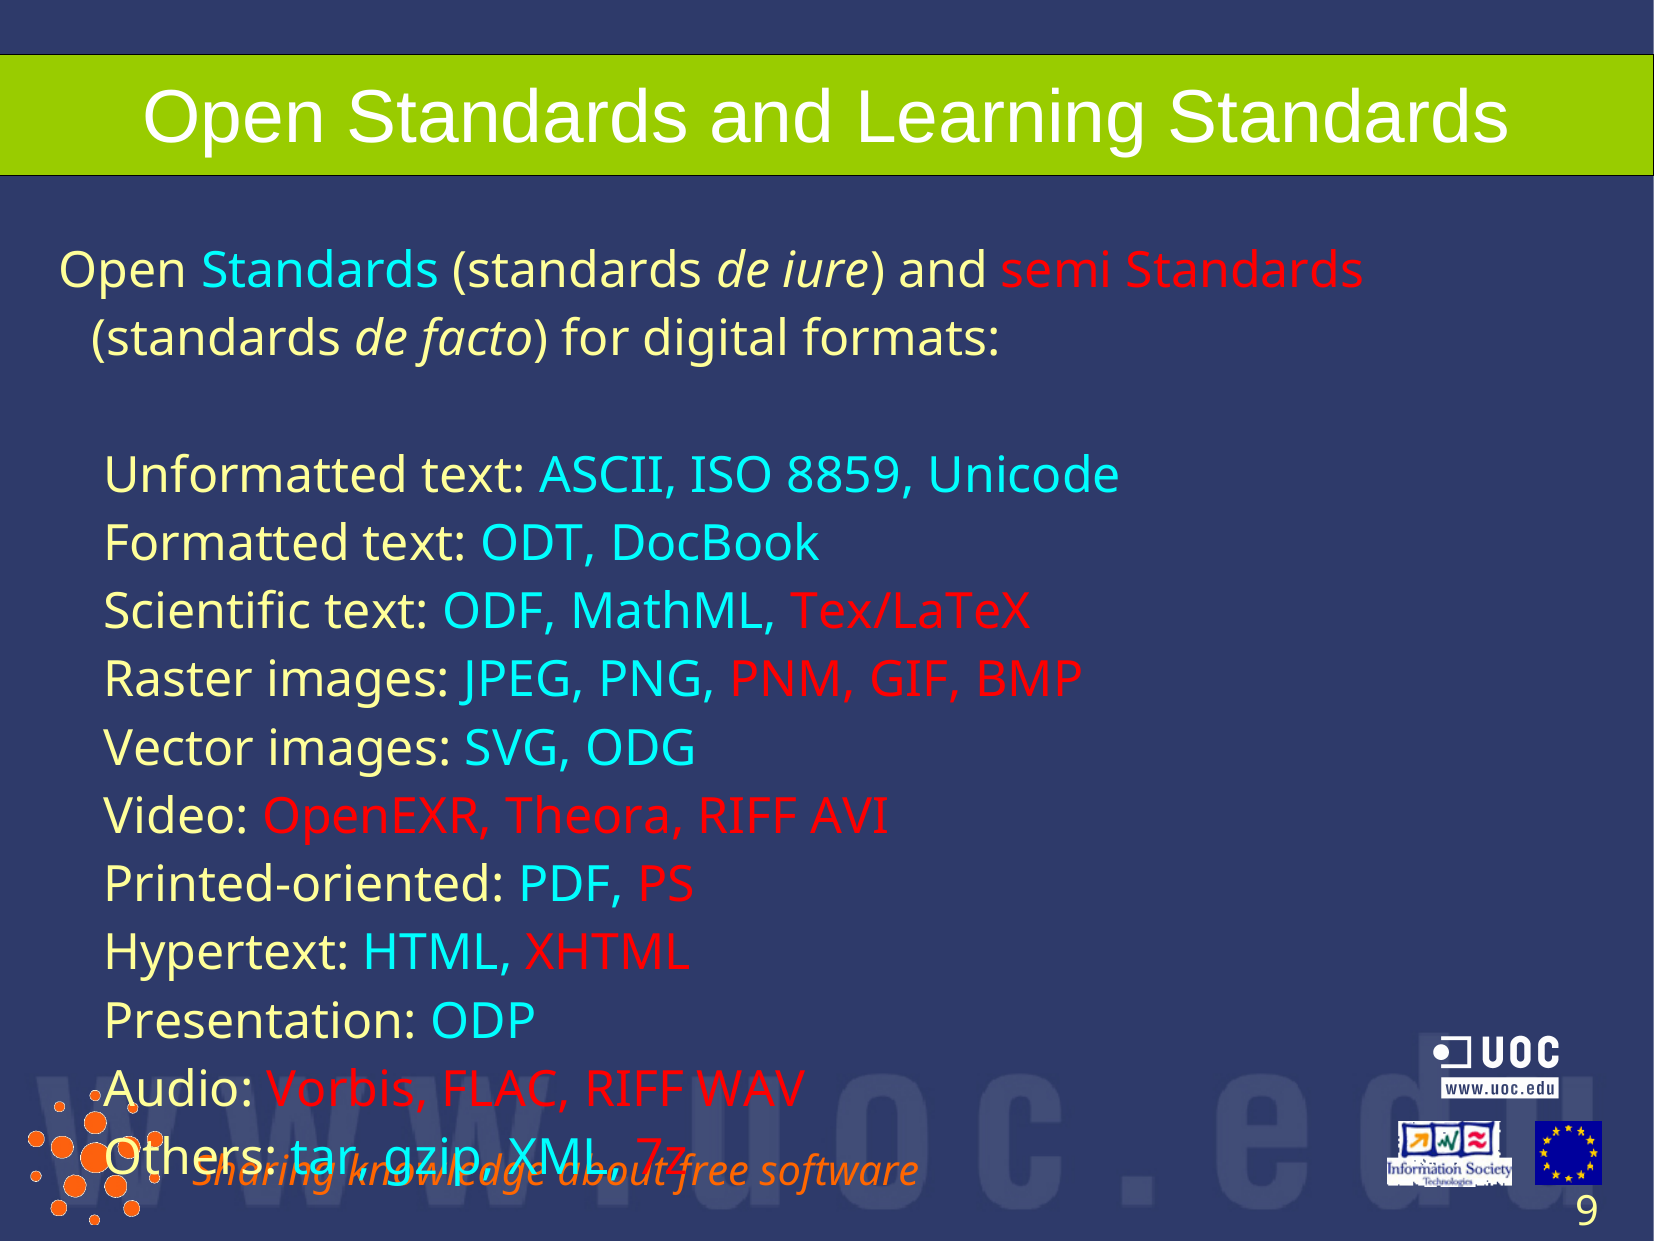

# Open Standards and Learning Standards
Open Standards (standards de iure) and semi Standards (standards de facto) for digital formats:
Unformatted text: ASCII, ISO 8859, Unicode
Formatted text: ODT, DocBook
Scientific text: ODF, MathML, Tex/LaTeX
Raster images: JPEG, PNG, PNM, GIF, BMP
Vector images: SVG, ODG
Video: OpenEXR, Theora, RIFF AVI
Printed-oriented: PDF, PS
Hypertext: HTML, XHTML
Presentation: ODP
Audio: Vorbis, FLAC, RIFF WAV
Others: tar, gzip, XML, 7z